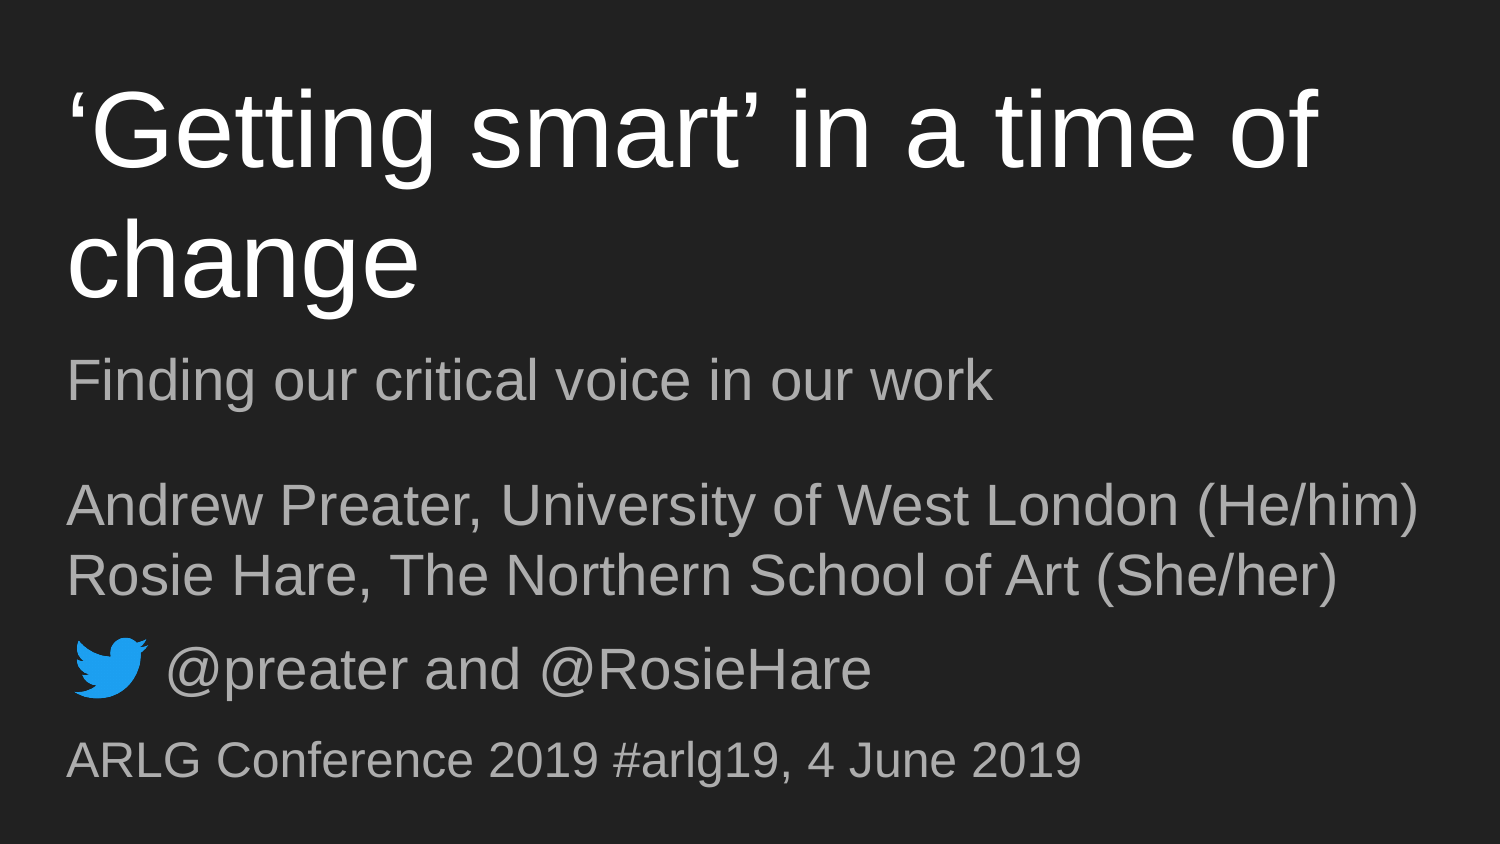

# ‘Getting smart’ in a time of change
Finding our critical voice in our work
Andrew Preater, University of West London (He/him)
Rosie Hare, The Northern School of Art (She/her)
ARLG Conference 2019 #arlg19, 4 June 2019
@preater and @RosieHare